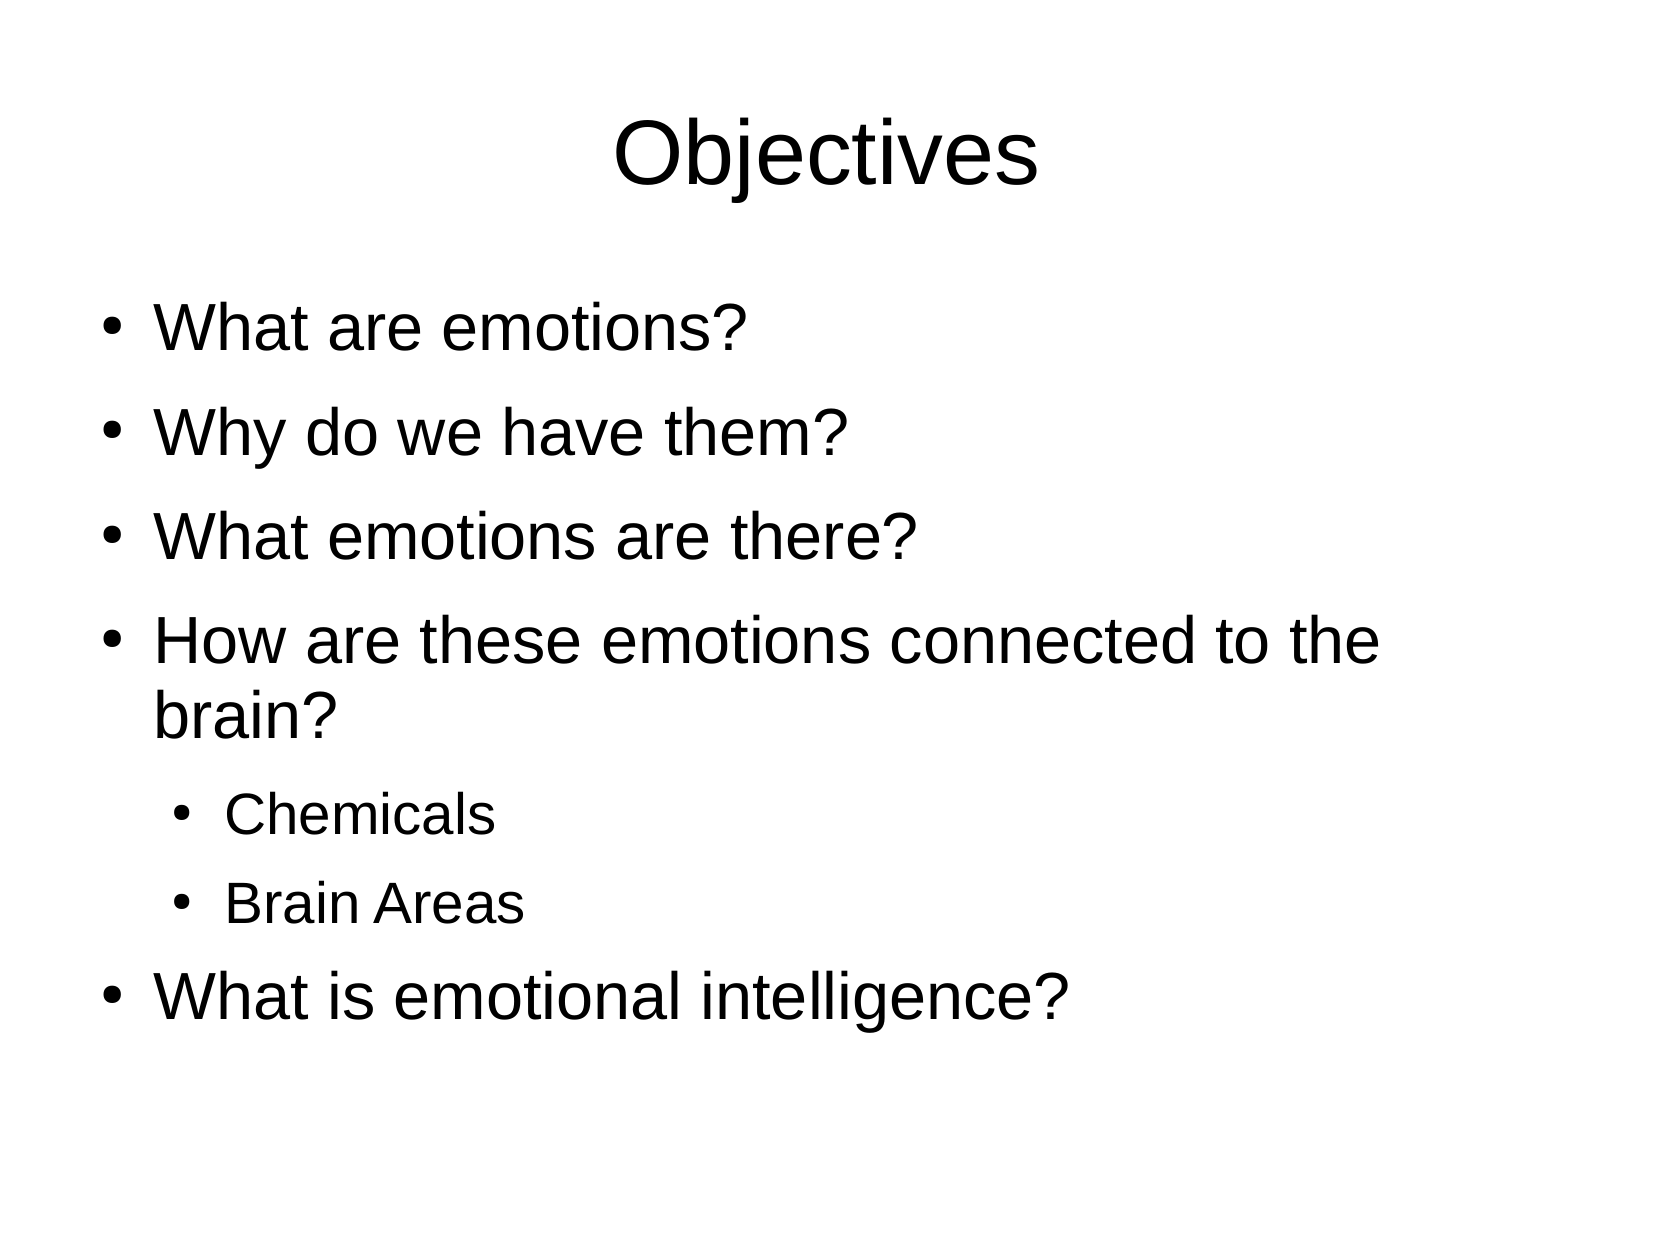

# Objectives
What are emotions?
Why do we have them?
What emotions are there?
How are these emotions connected to the brain?
Chemicals
Brain Areas
What is emotional intelligence?